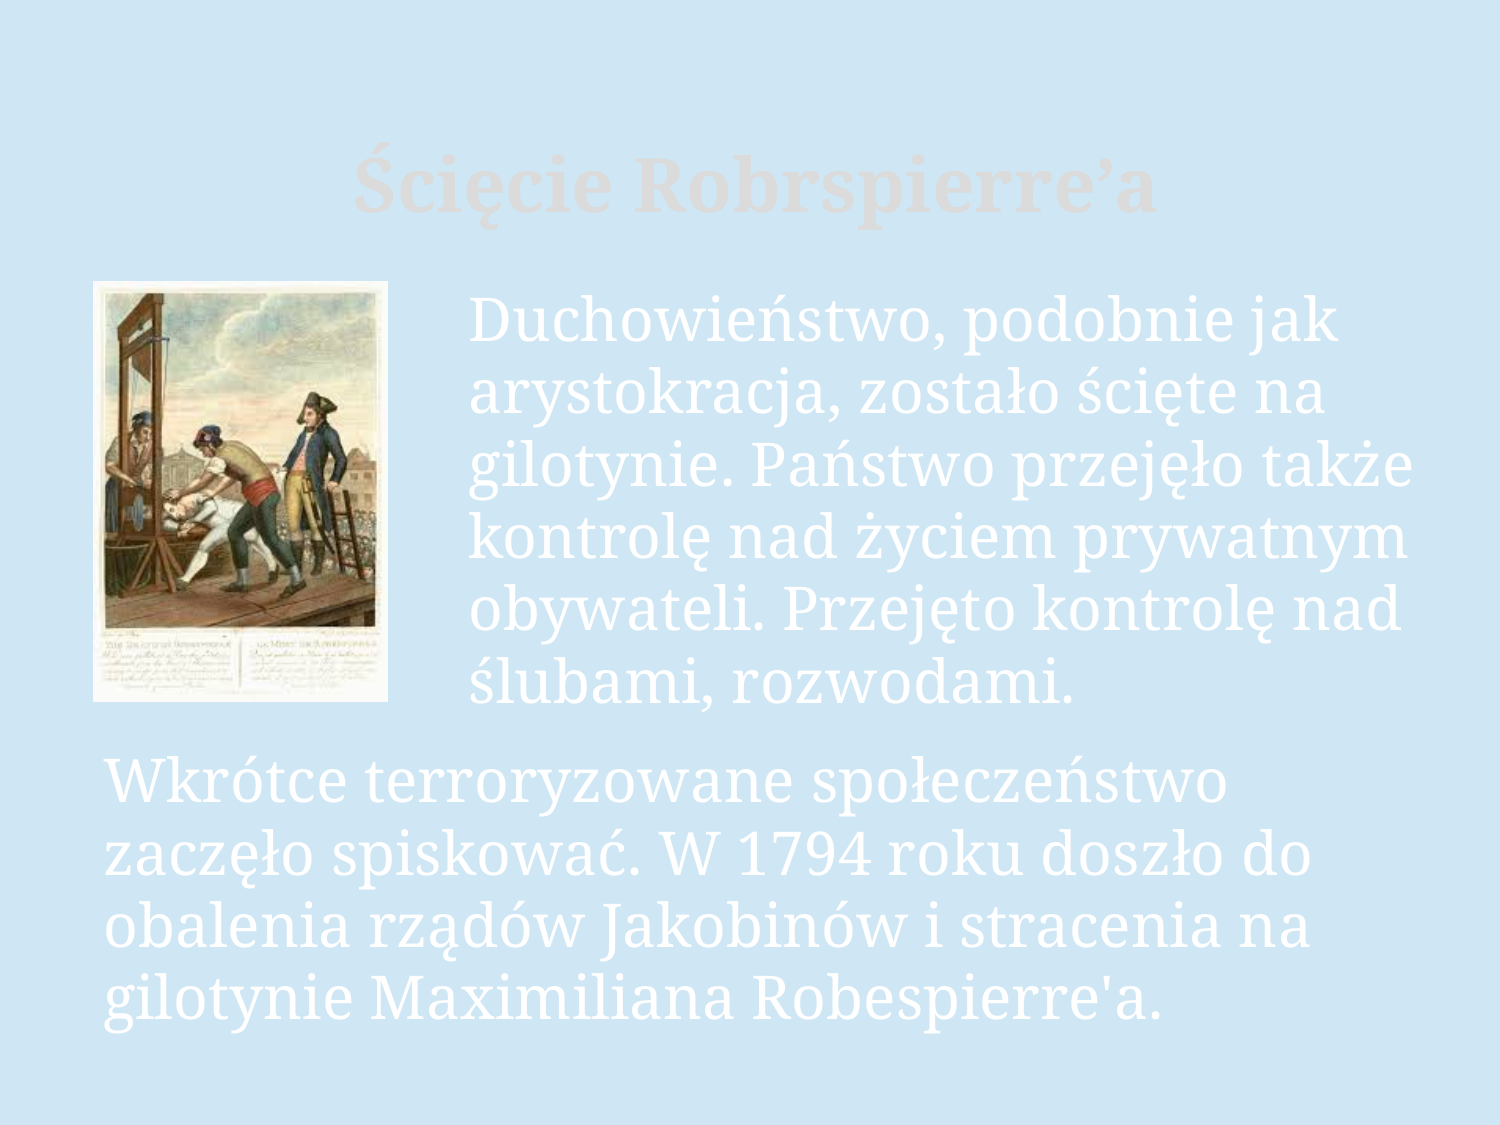

Ścięcie Robrspierre’a
Duchowieństwo, podobnie jak arystokracja, zostało ścięte na gilotynie. Państwo przejęło także kontrolę nad życiem prywatnym obywateli. Przejęto kontrolę nad ślubami, rozwodami.
# Wkrótce terroryzowane społeczeństwo zaczęło spiskować. W 1794 roku doszło do obalenia rządów Jakobinów i stracenia na gilotynie Maximiliana Robespierre'a.